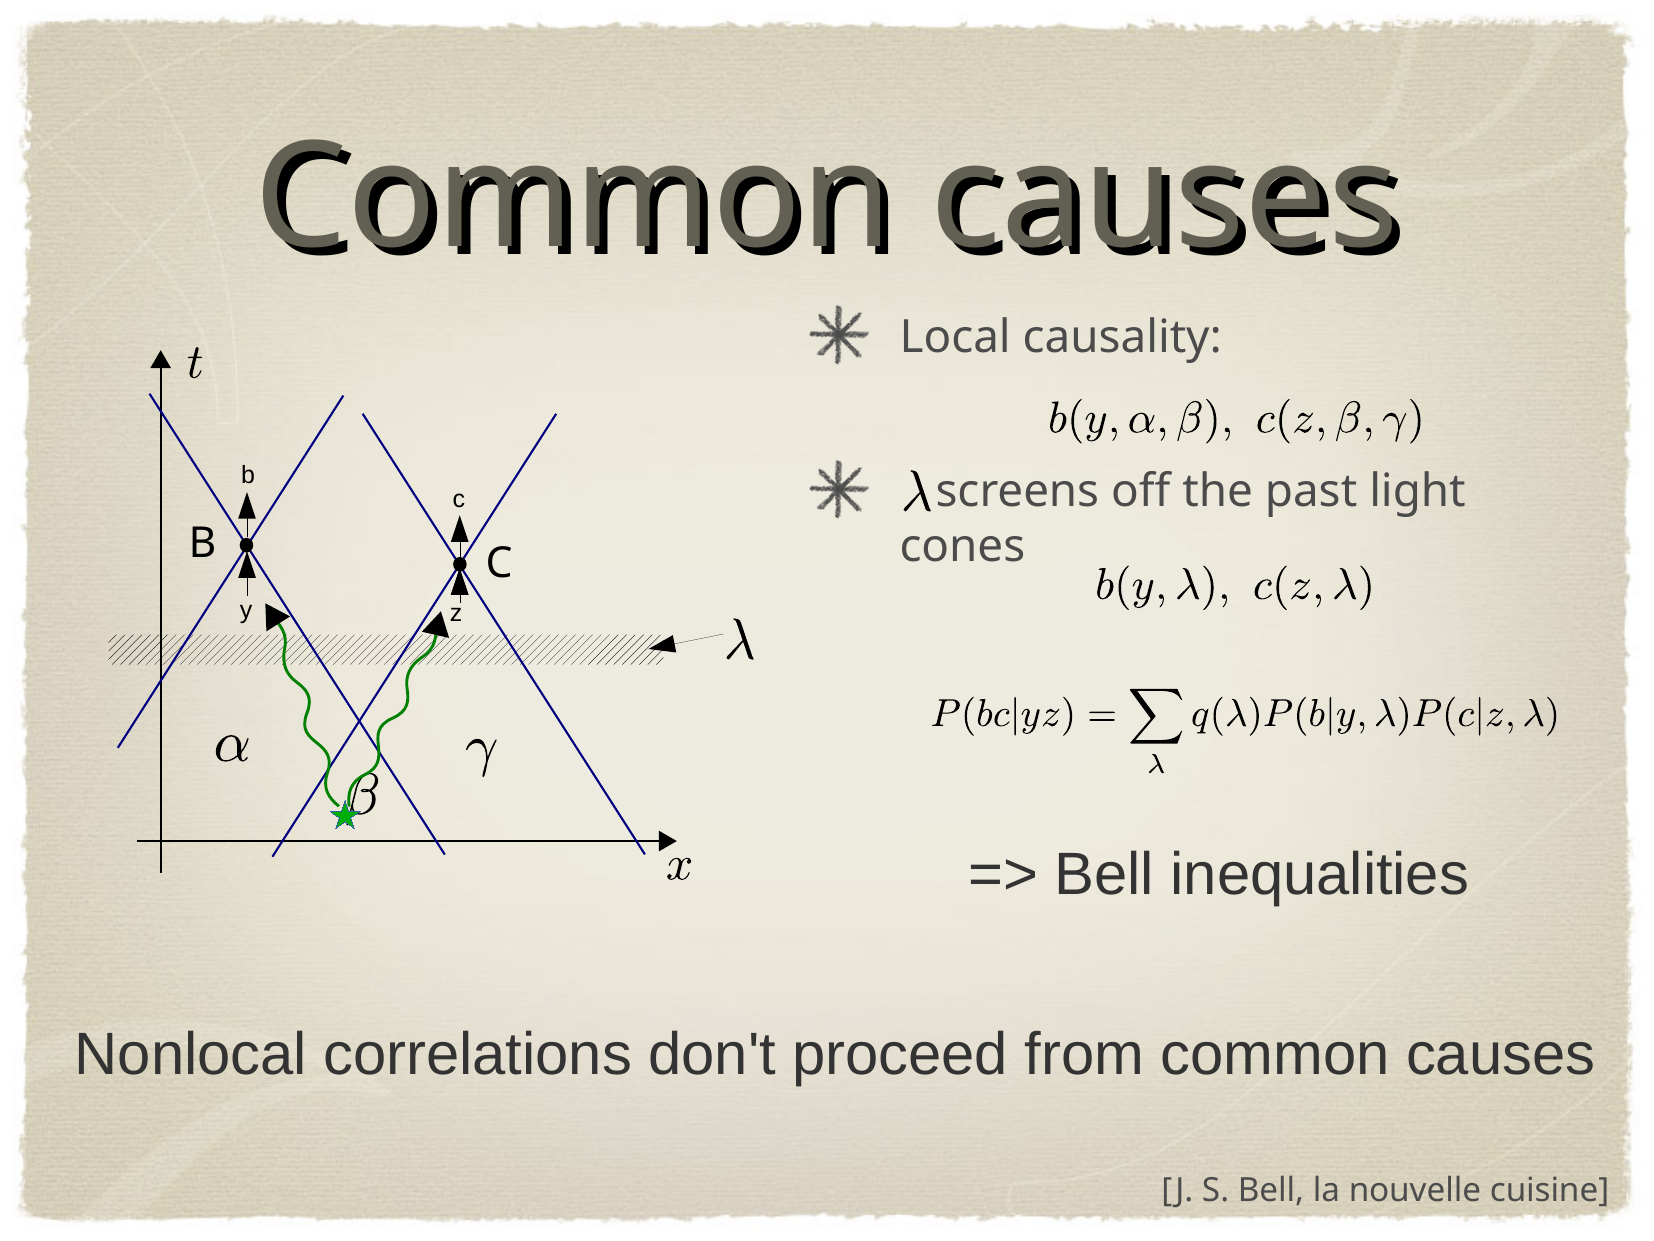

# Common causes
Local causality:
 screens off the past light cones
b
c
y
z
=> Bell inequalities
Nonlocal correlations don't proceed from common causes
[J. S. Bell, la nouvelle cuisine]